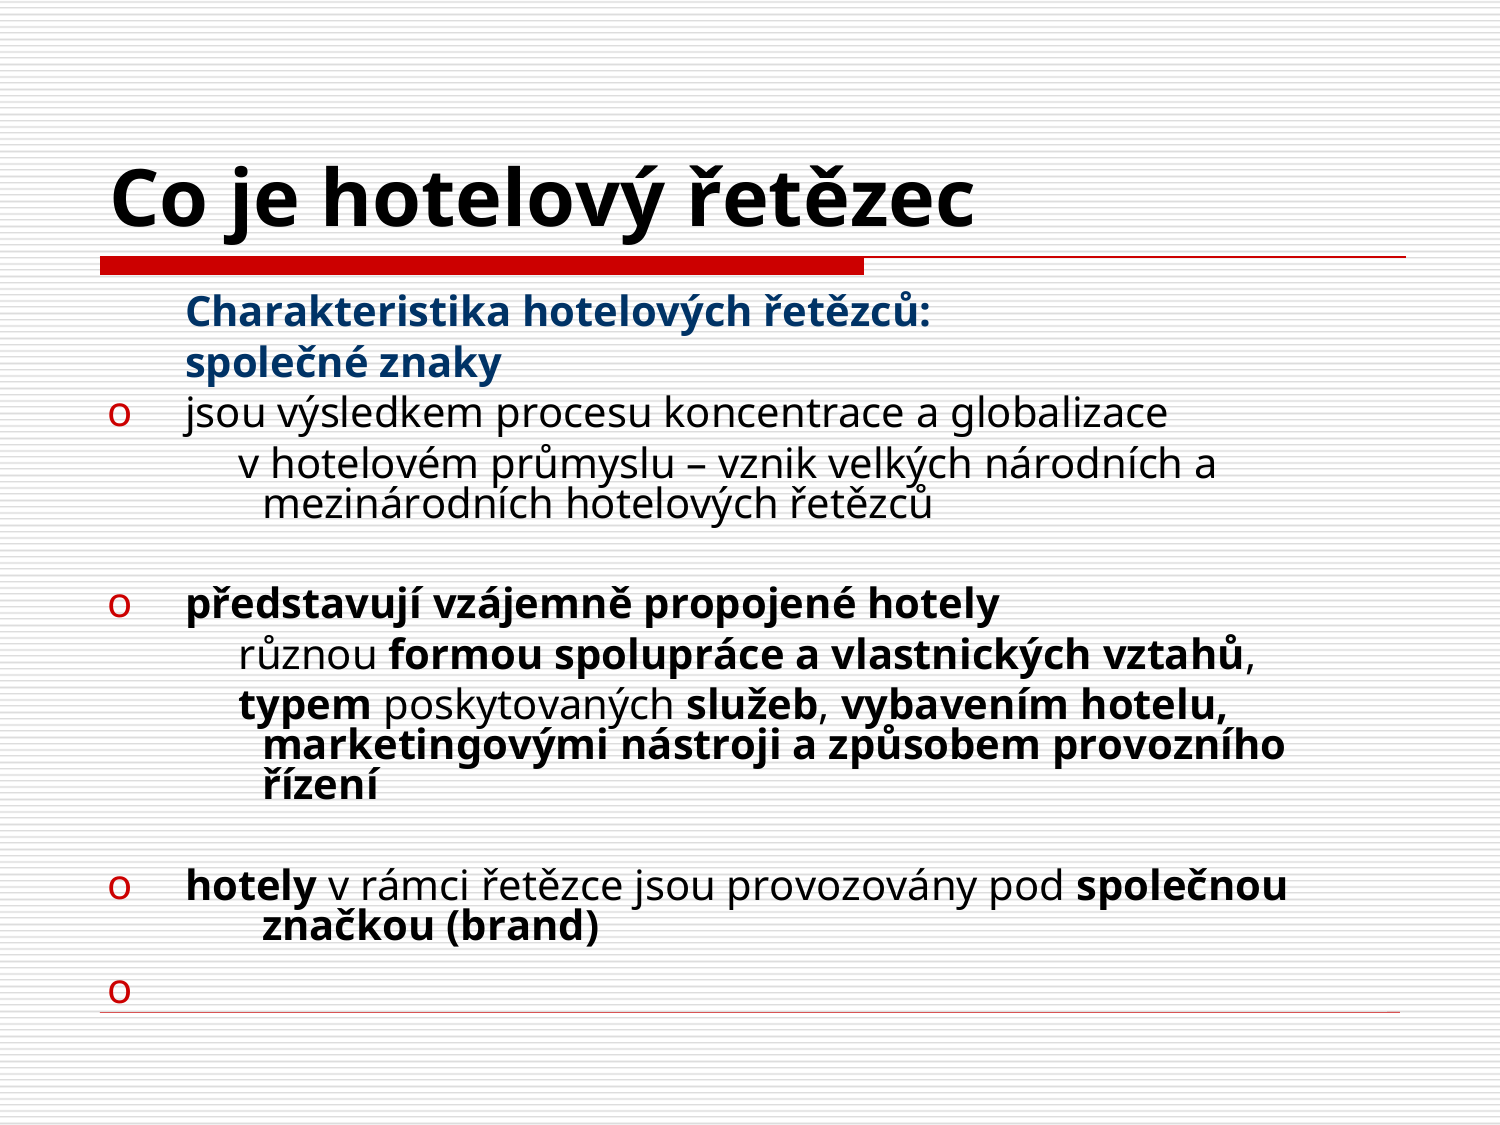

# Co je hotelový řetězec
Charakteristika hotelových řetězců:
společné znaky
jsou výsledkem procesu koncentrace a globalizace
 v hotelovém průmyslu – vznik velkých národních a mezinárodních hotelových řetězců
představují vzájemně propojené hotely
 různou formou spolupráce a vlastnických vztahů,
 typem poskytovaných služeb, vybavením hotelu, marketingovými nástroji a způsobem provozního řízení
hotely v rámci řetězce jsou provozovány pod společnou značkou (brand)